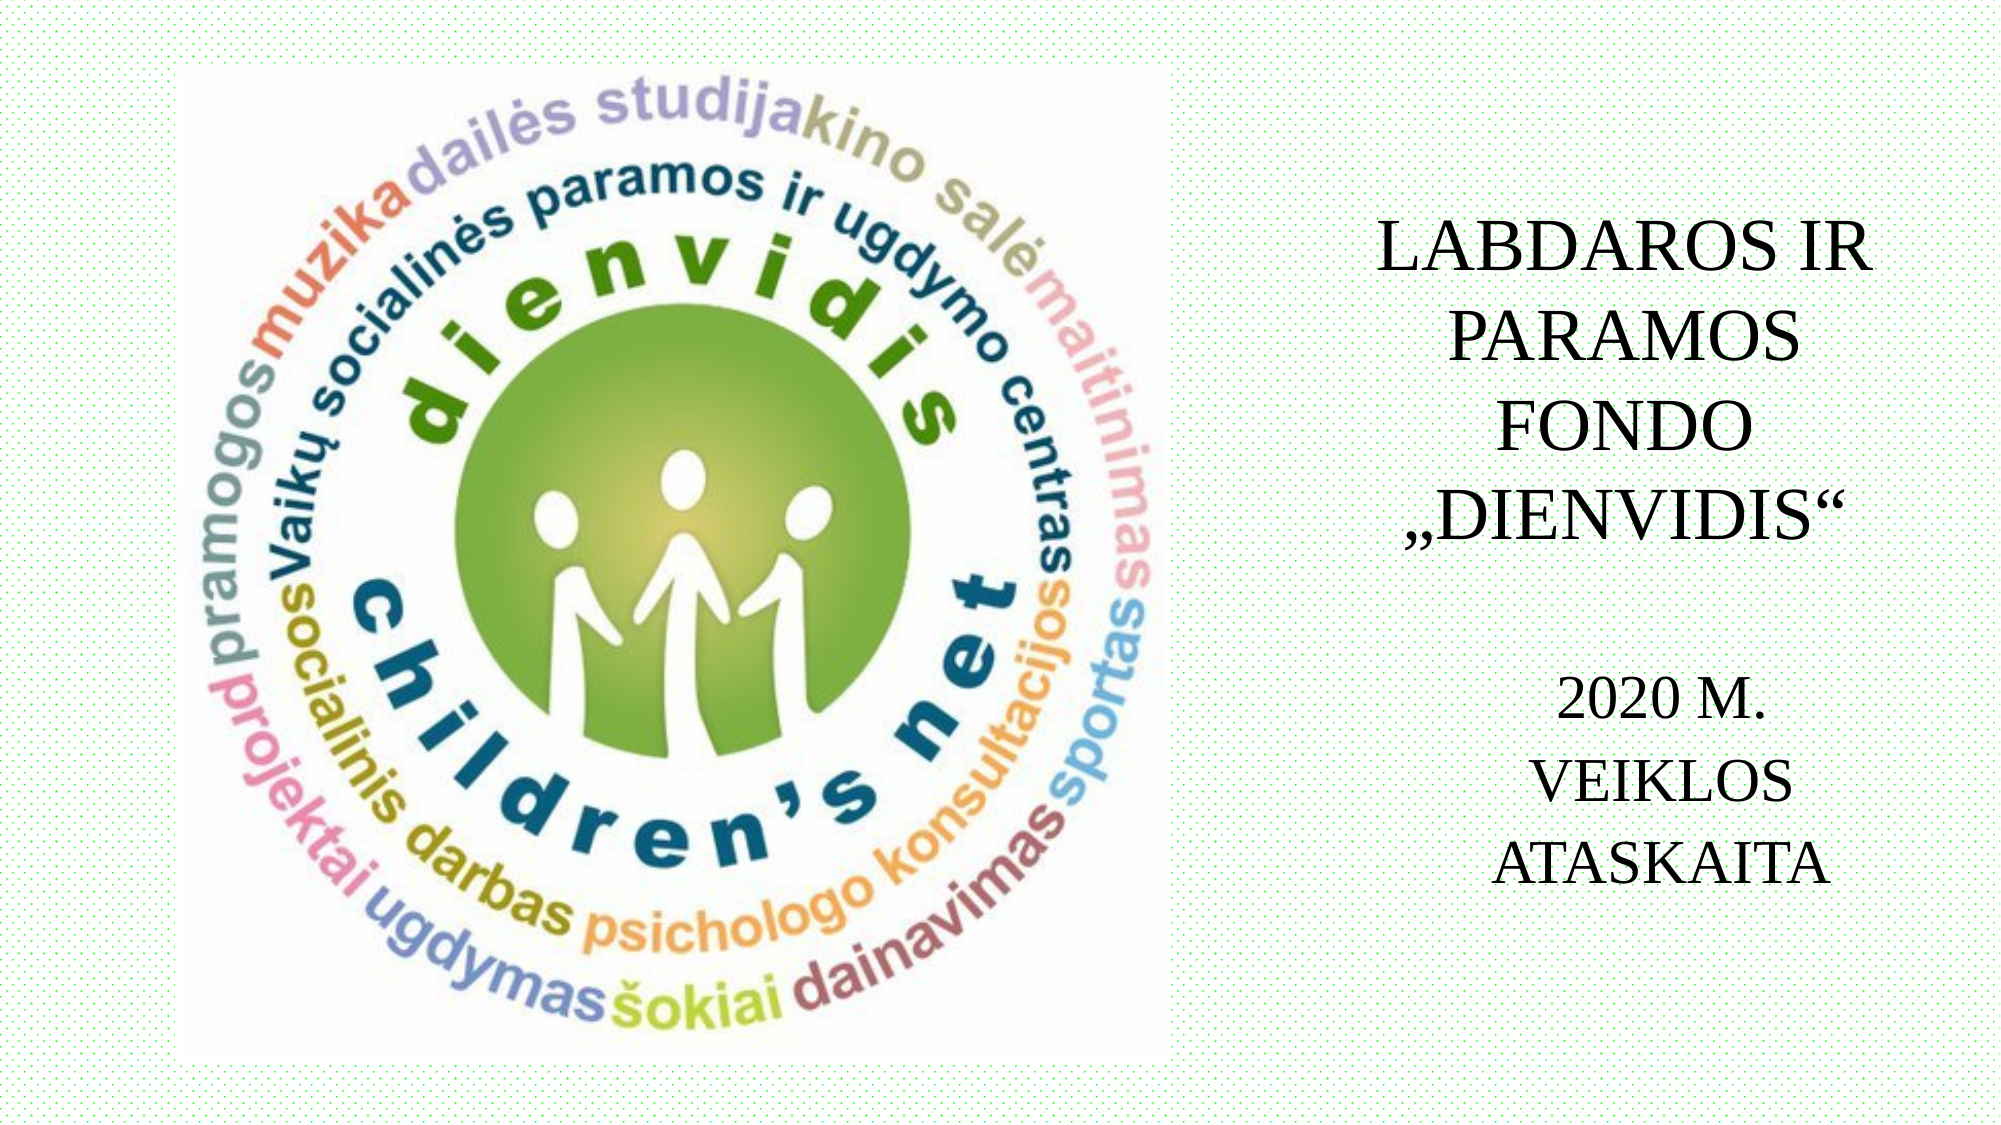

# LABDAROS IR PARAMOS FONDO „DIENVIDIS“
2020 M. VEIKLOS ATASKAITA